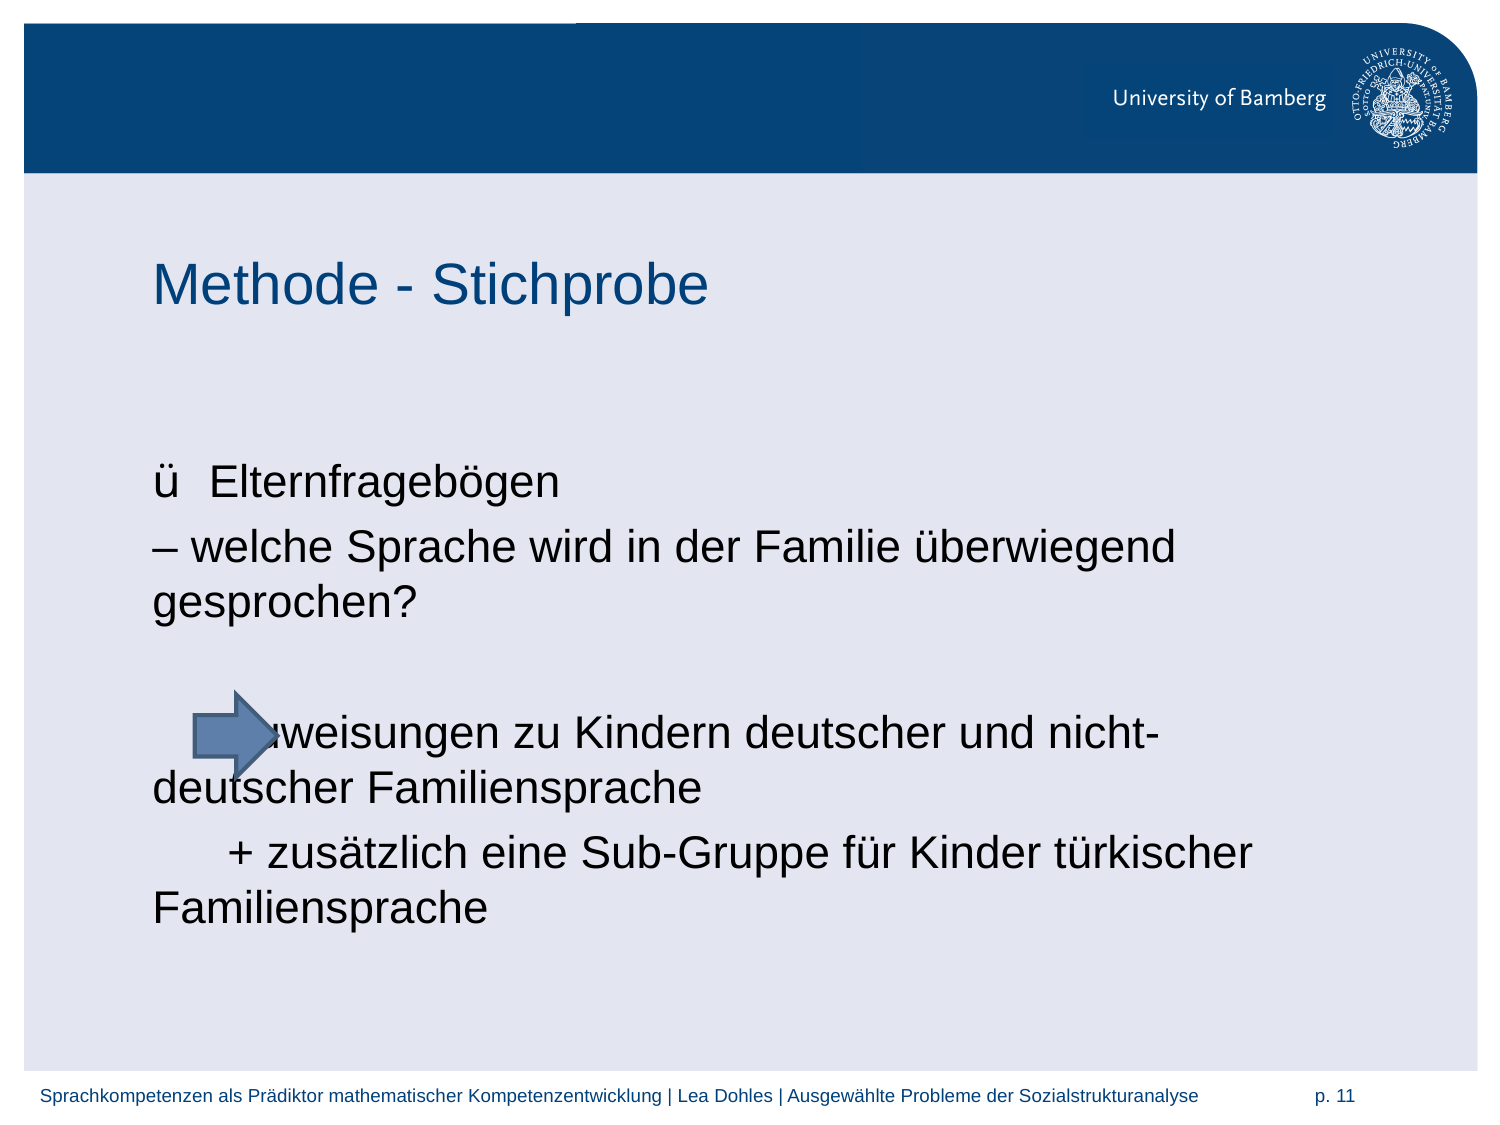

# Methode - Stichprobe
Elternfragebögen
– welche Sprache wird in der Familie überwiegend gesprochen?
	Zuweisungen zu Kindern deutscher und nicht-	deutscher Familiensprache
	+ zusätzlich eine Sub-Gruppe für Kinder türkischer 	Familiensprache